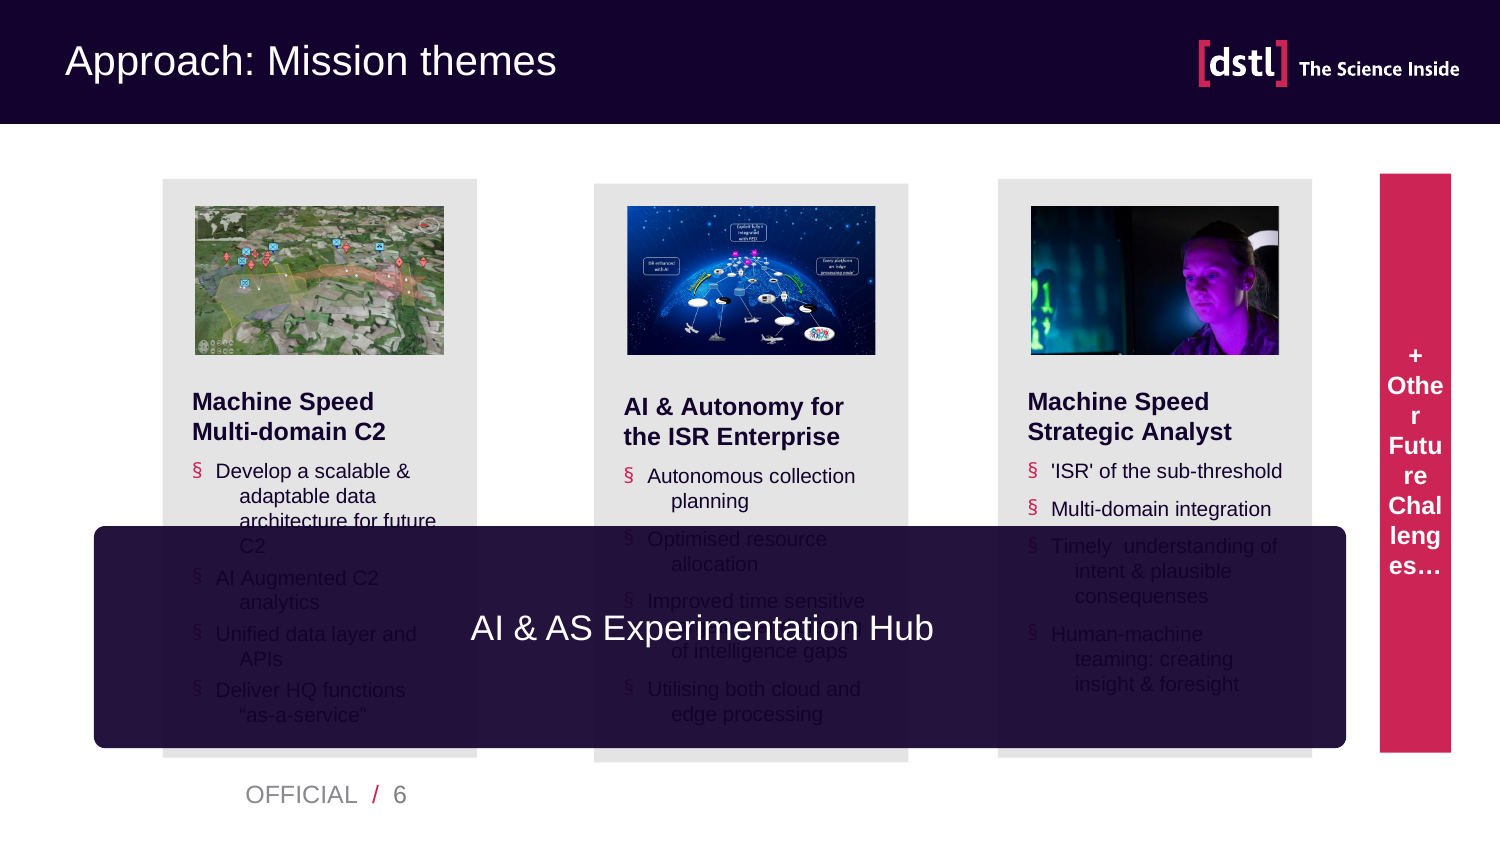

# Approach: Mission themes
+ Other Future Challenges…
Machine Speed
Multi-domain C2
Develop a scalable & adaptable data architecture for future C2
AI Augmented C2 analytics
Unified data layer and APIs
Deliver HQ functions “as-a-service”
Machine Speed Strategic Analyst
'ISR' of the sub-threshold
Multi-domain integration
Timely understanding of intent & plausible consequenses
Human-machine teaming: creating
insight & foresight
AI & Autonomy for the ISR Enterprise
Autonomous collection planning
Optimised resource allocation
Improved time sensitive targeting and closing of intelligence gaps
Utilising both cloud and edge processing
AI & AS Experimentation Hub
OFFICIAL /